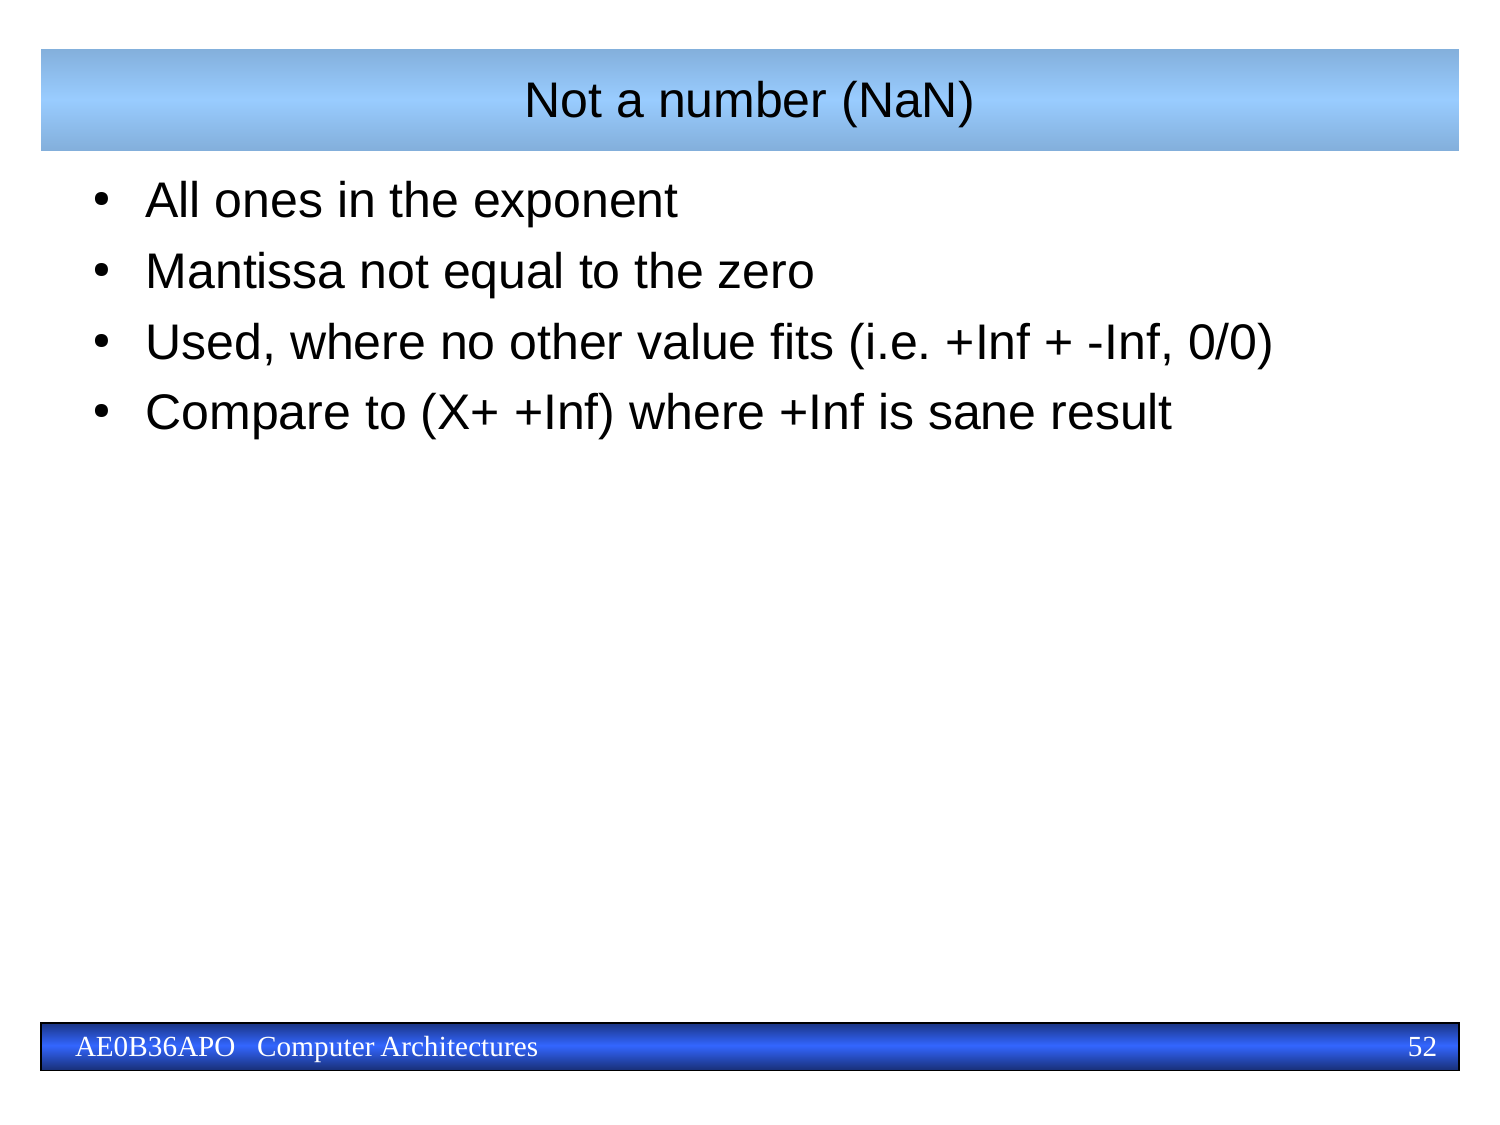

# Not a number (NaN)
All ones in the exponent
Mantissa not equal to the zero
Used, where no other value fits (i.e. +Inf + -Inf, 0/0)
Compare to (X+ +Inf) where +Inf is sane result
AE0B36APO Computer Architectures
52